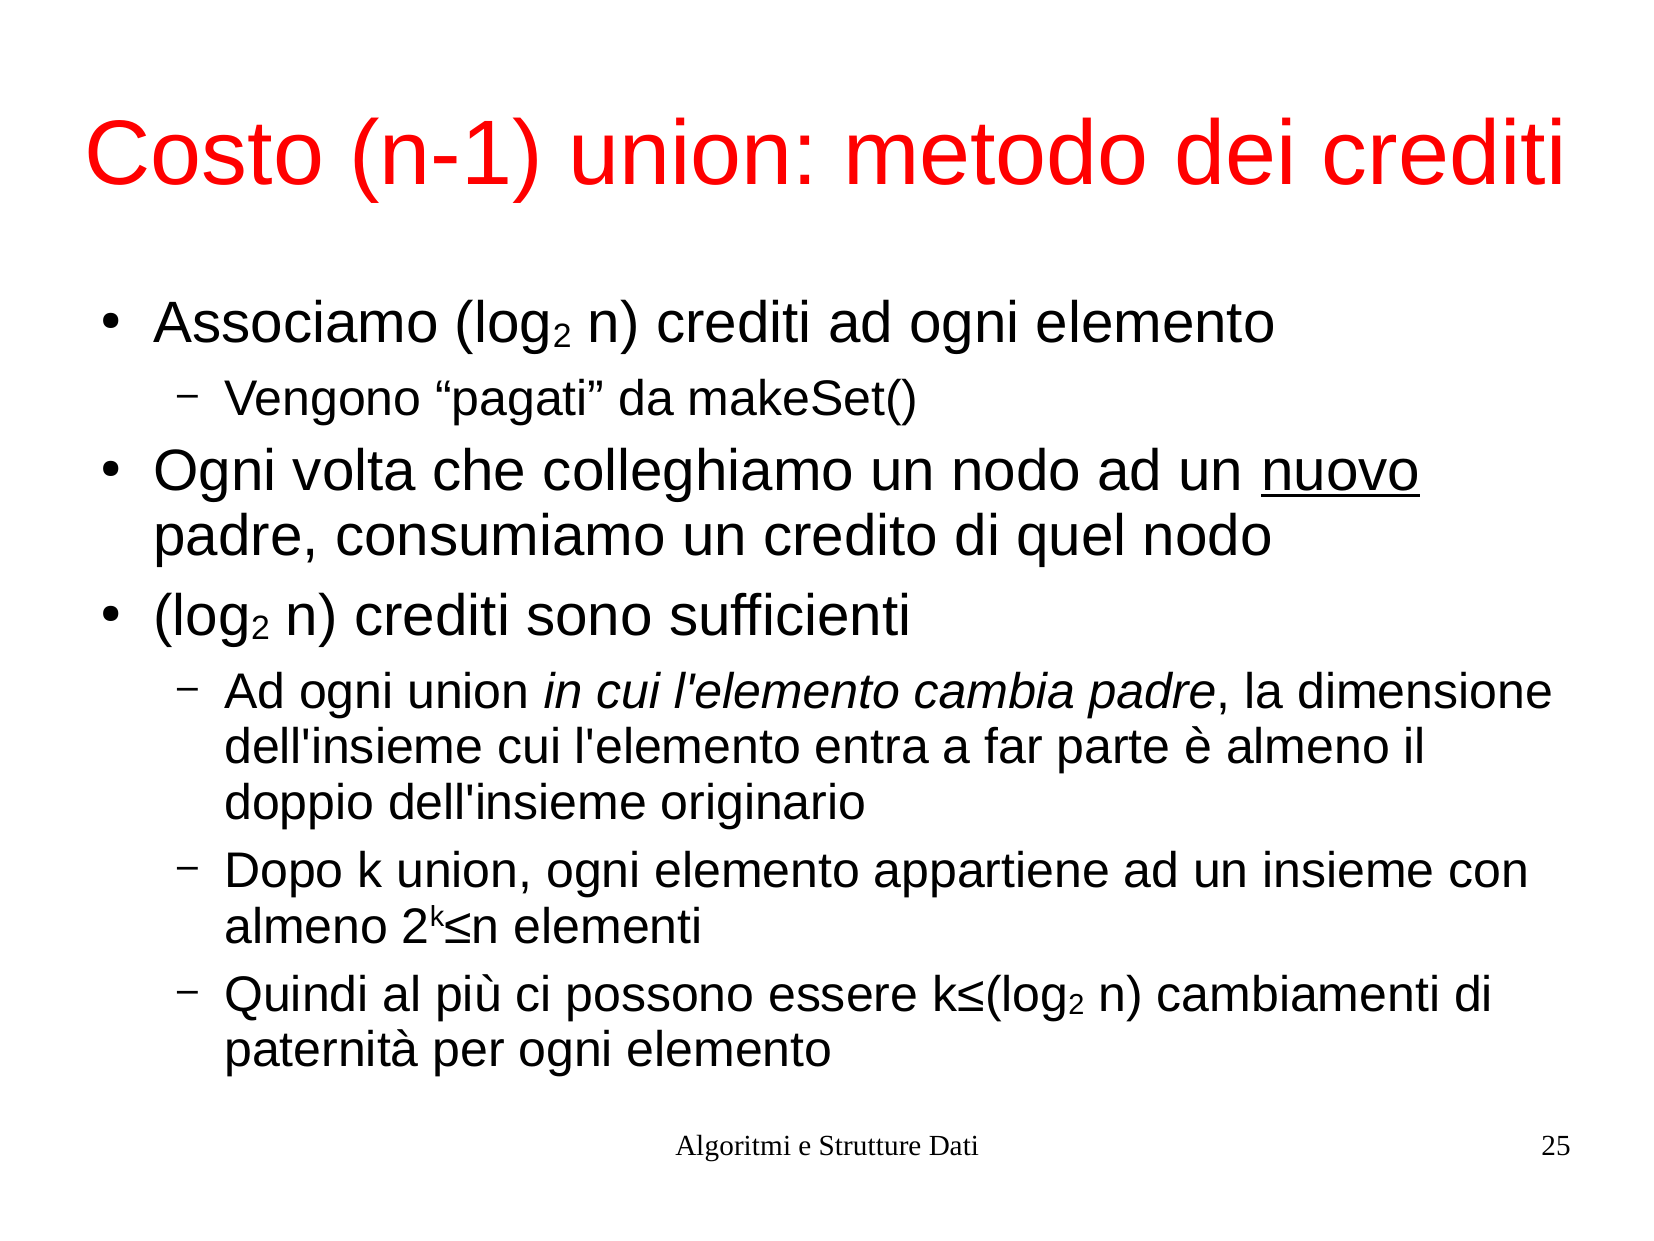

# Costo (n-1) union: metodo dei crediti
Associamo (log2 n) crediti ad ogni elemento
Vengono “pagati” da makeSet()
Ogni volta che colleghiamo un nodo ad un nuovo padre, consumiamo un credito di quel nodo
(log2 n) crediti sono sufficienti
Ad ogni union in cui l'elemento cambia padre, la dimensione dell'insieme cui l'elemento entra a far parte è almeno il doppio dell'insieme originario
Dopo k union, ogni elemento appartiene ad un insieme con almeno 2k≤n elementi
Quindi al più ci possono essere k≤(log2 n) cambiamenti di paternità per ogni elemento
Algoritmi e Strutture Dati
25